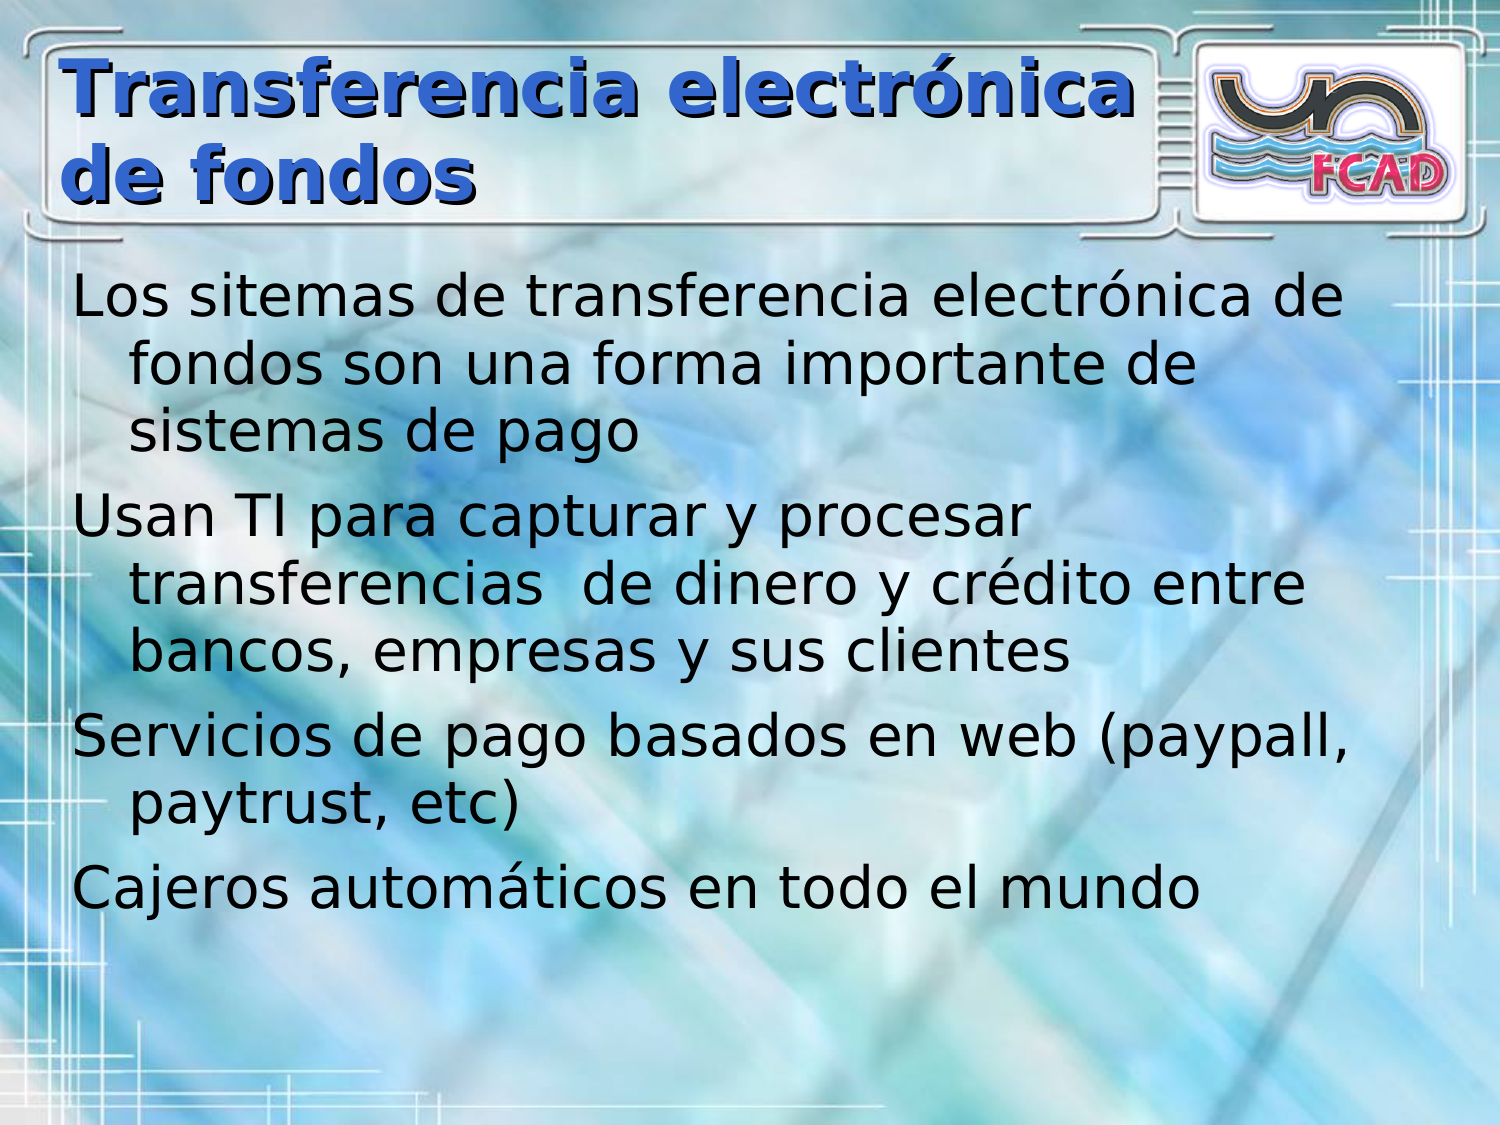

# Transferencia electrónica de fondos
Los sitemas de transferencia electrónica de fondos son una forma importante de sistemas de pago
Usan TI para capturar y procesar transferencias de dinero y crédito entre bancos, empresas y sus clientes
Servicios de pago basados en web (paypall, paytrust, etc)
Cajeros automáticos en todo el mundo